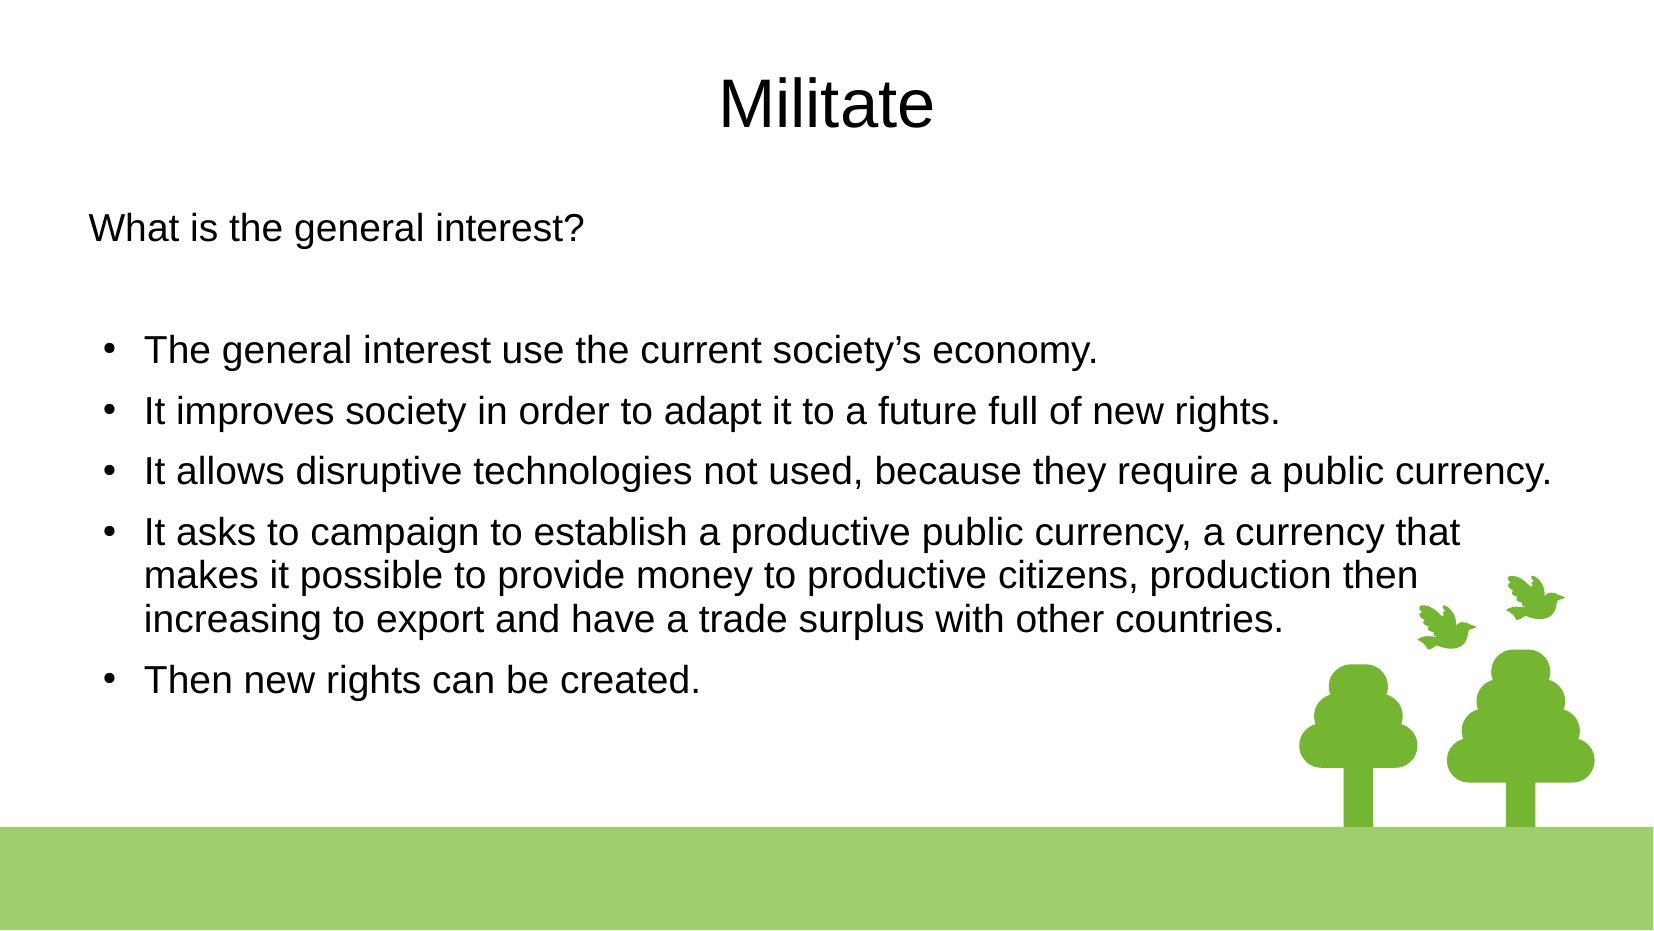

# Militate
What is the general interest?
The general interest use the current society’s economy.
It improves society in order to adapt it to a future full of new rights.
It allows disruptive technologies not used, because they require a public currency.
It asks to campaign to establish a productive public currency, a currency that makes it possible to provide money to productive citizens, production then increasing to export and have a trade surplus with other countries.
Then new rights can be created.